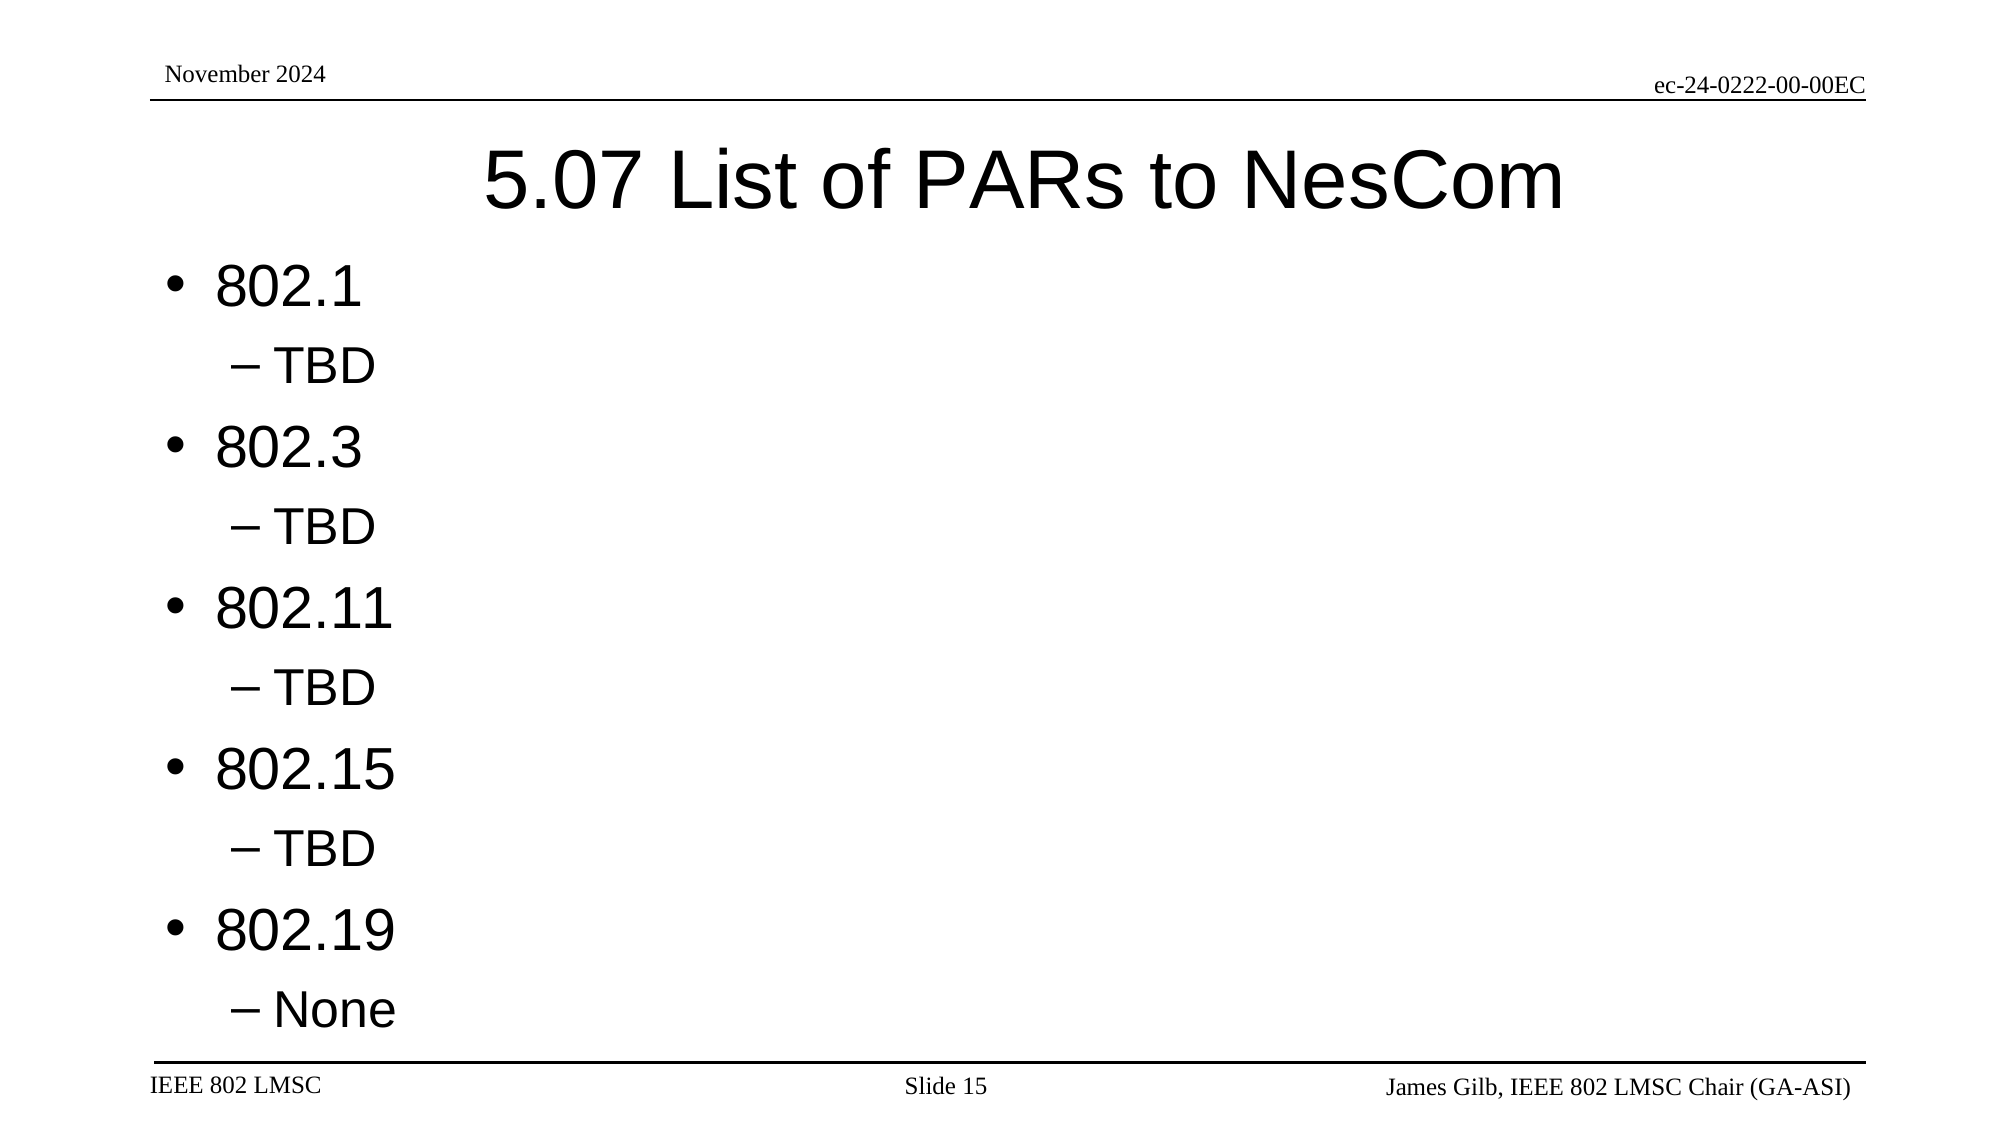

# 5.07 List of PARs to NesCom
802.1
TBD
802.3
TBD
802.11
TBD
802.15
TBD
802.19
None
15